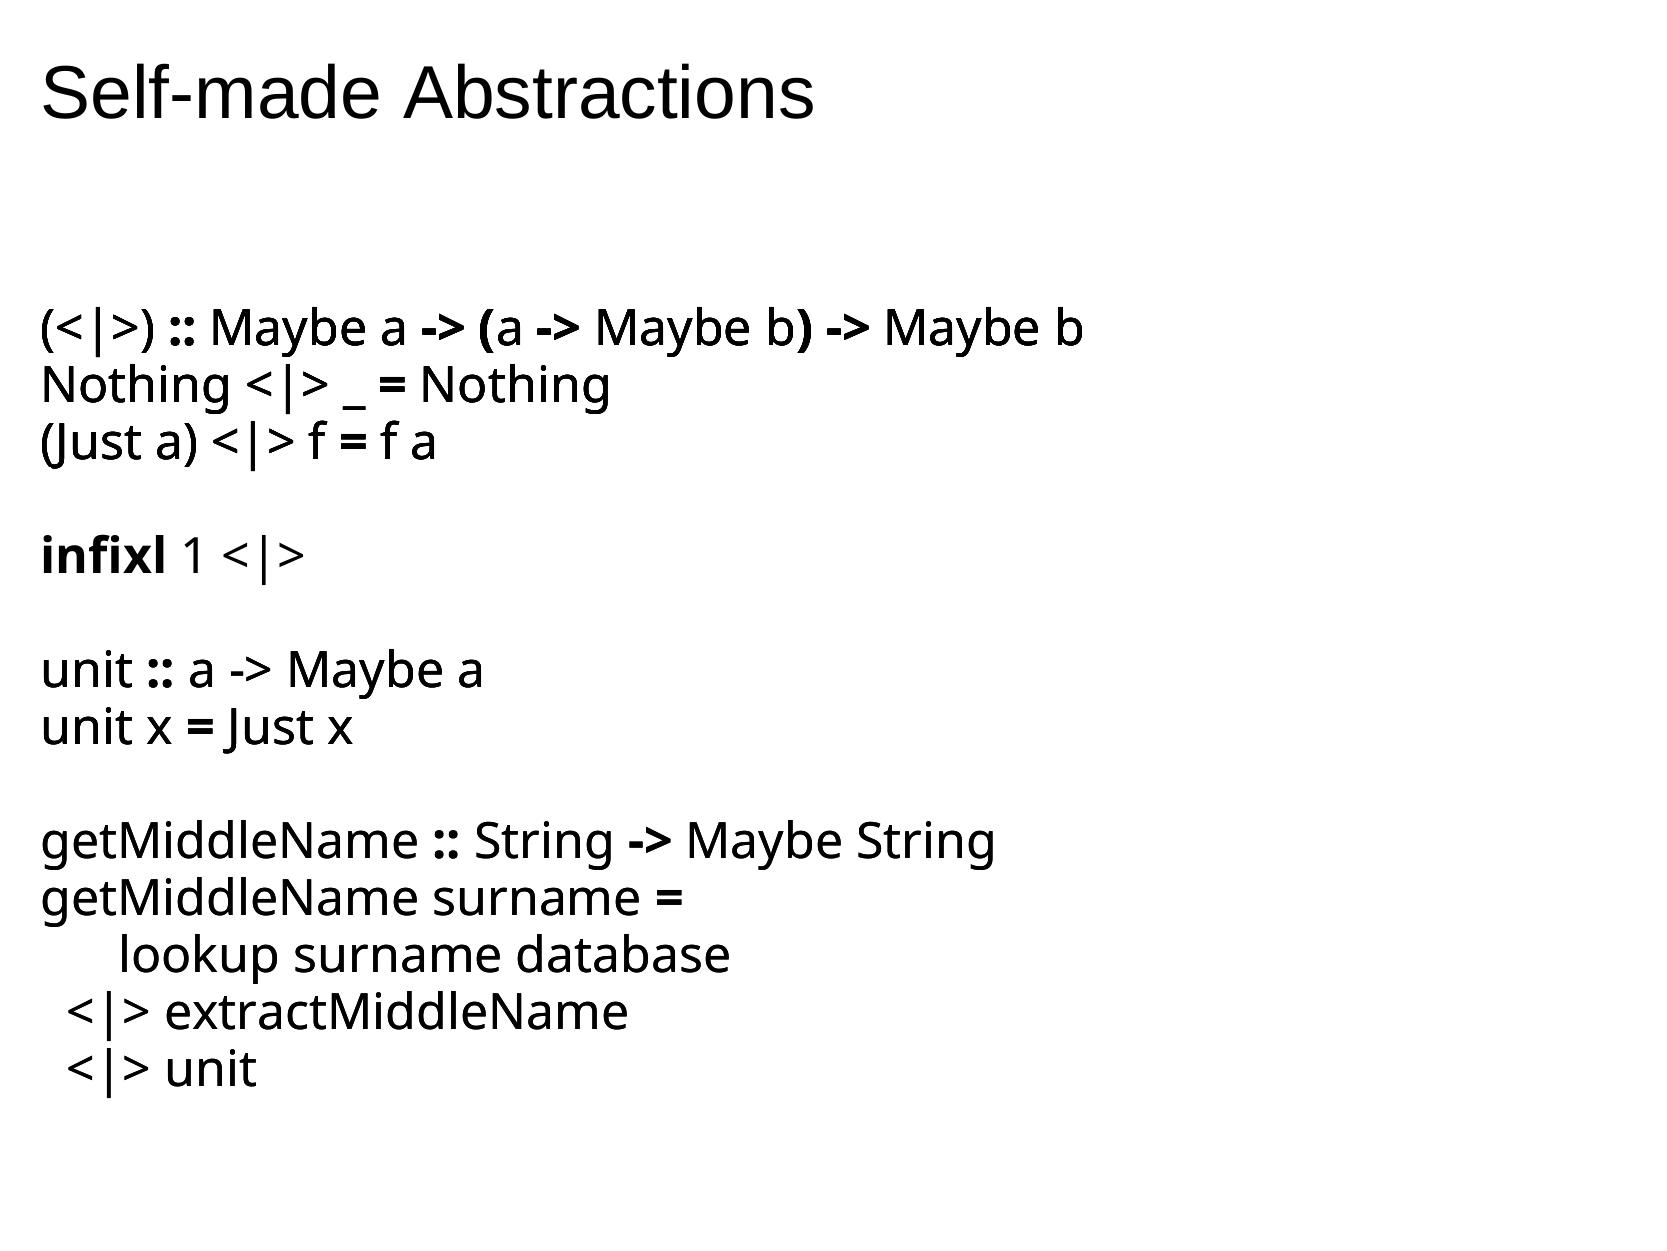

# Self-made Abstractions
(<|>) :: Maybe a -> (a -> Maybe b) -> Maybe b
Nothing <|> _ = Nothing
(Just a) <|> f = f a
infixl 1 <|>
unit :: a -> Maybe a
unit x = Just x
getMiddleName :: String -> Maybe String
getMiddleName surname =
      lookup surname database
  <|> extractMiddleName
  <|> unit
(<|>) :: Maybe a -> (a -> Maybe b) -> Maybe b
(<|>) :: Maybe a -> (a -> Maybe b) -> Maybe b
Nothing <|> _ = Nothing
(Just a) <|> f = f a
(<|>) :: Maybe a -> (a -> Maybe b) -> Maybe b
Nothing <|> _ = Nothing
(Just a) <|> f = f a
unit :: a -> Maybe a
unit x = Just x
(<|>) :: Maybe a -> (a -> Maybe b) -> Maybe b
Nothing <|> _ = Nothing
(Just a) <|> f = f a
unit :: a -> Maybe a
unit x = Just x
getMiddleName :: String -> Maybe String
getMiddleName surname =
      lookup surname database
  <|> extractMiddleName
  <|> unit